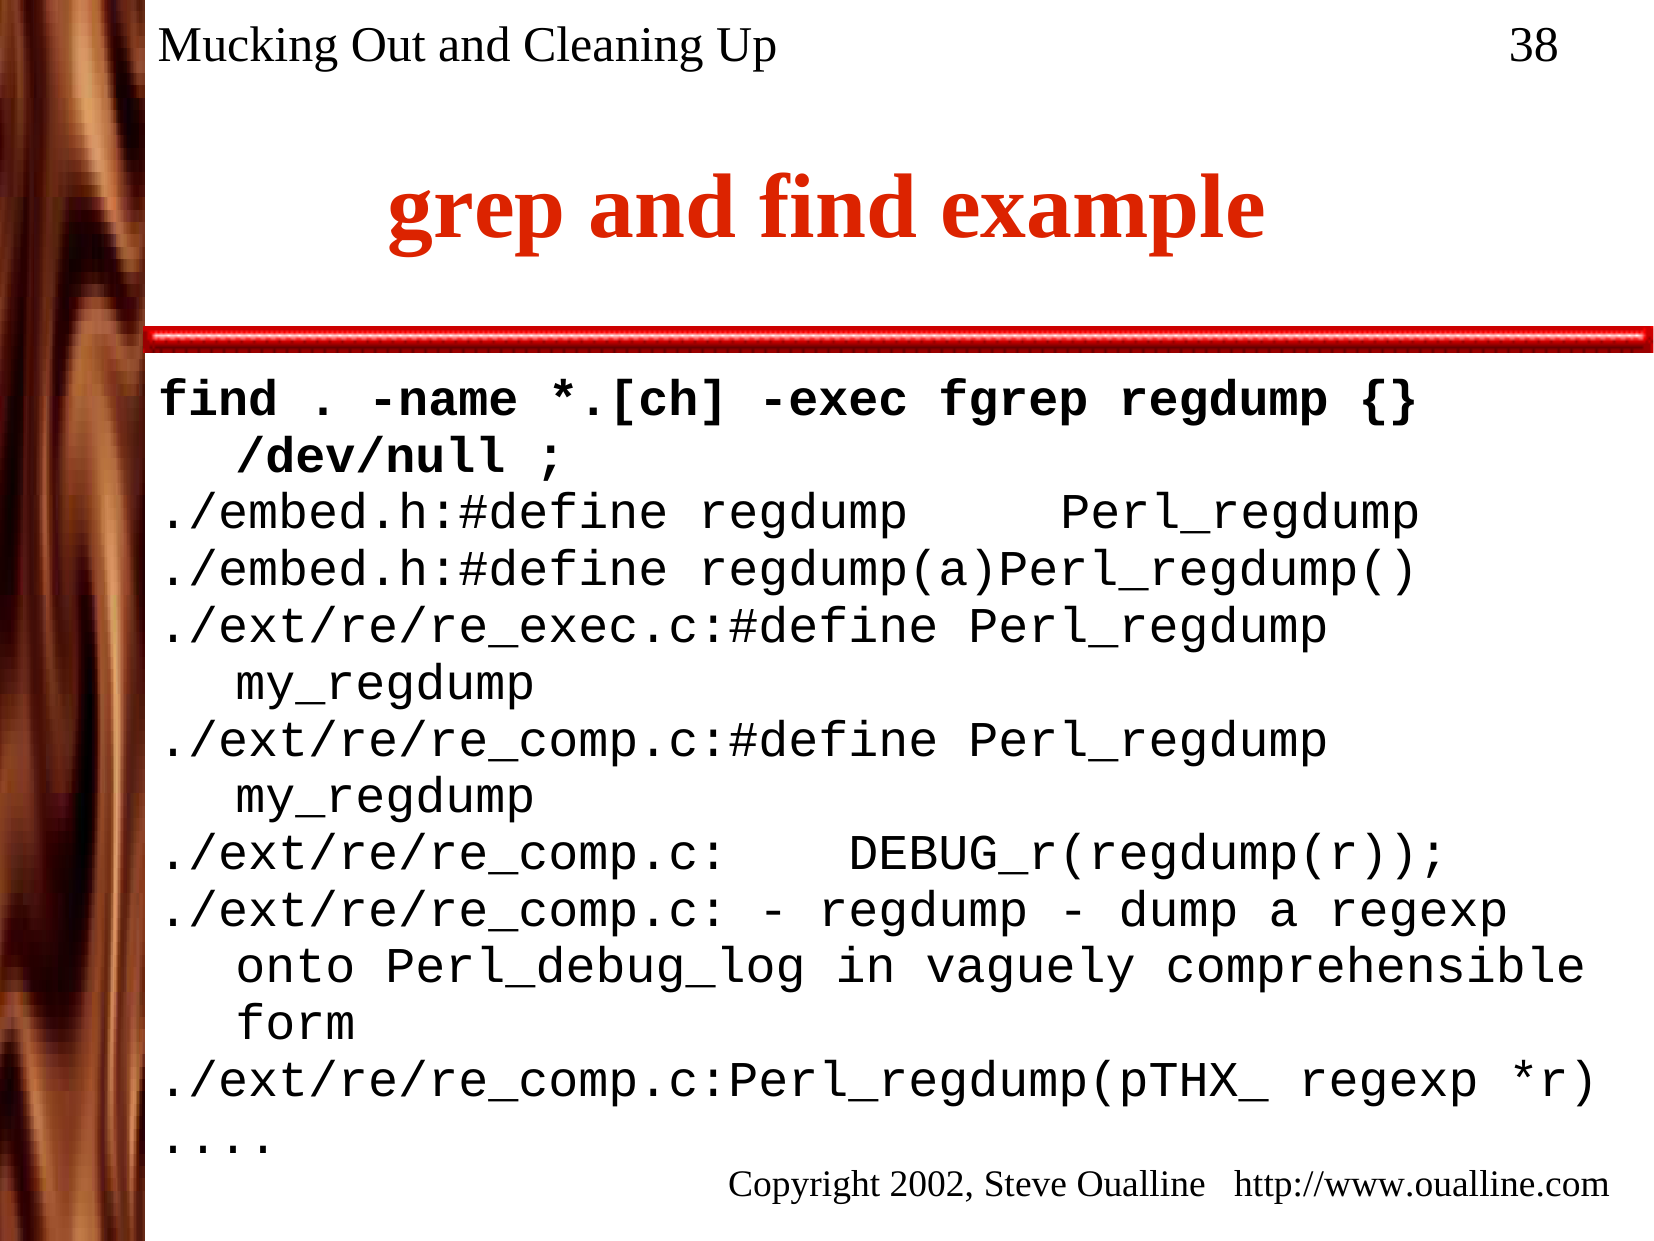

# grep and find example
find . -name *.[ch] -exec fgrep regdump {} /dev/null ;
./embed.h:#define regdump			Perl_regdump
./embed.h:#define regdump(a)Perl_regdump()
./ext/re/re_exec.c:#define Perl_regdump my_regdump
./ext/re/re_comp.c:#define Perl_regdump my_regdump
./ext/re/re_comp.c: DEBUG_r(regdump(r));
./ext/re/re_comp.c: - regdump - dump a regexp onto Perl_debug_log in vaguely comprehensible form
./ext/re/re_comp.c:Perl_regdump(pTHX_ regexp *r)
....